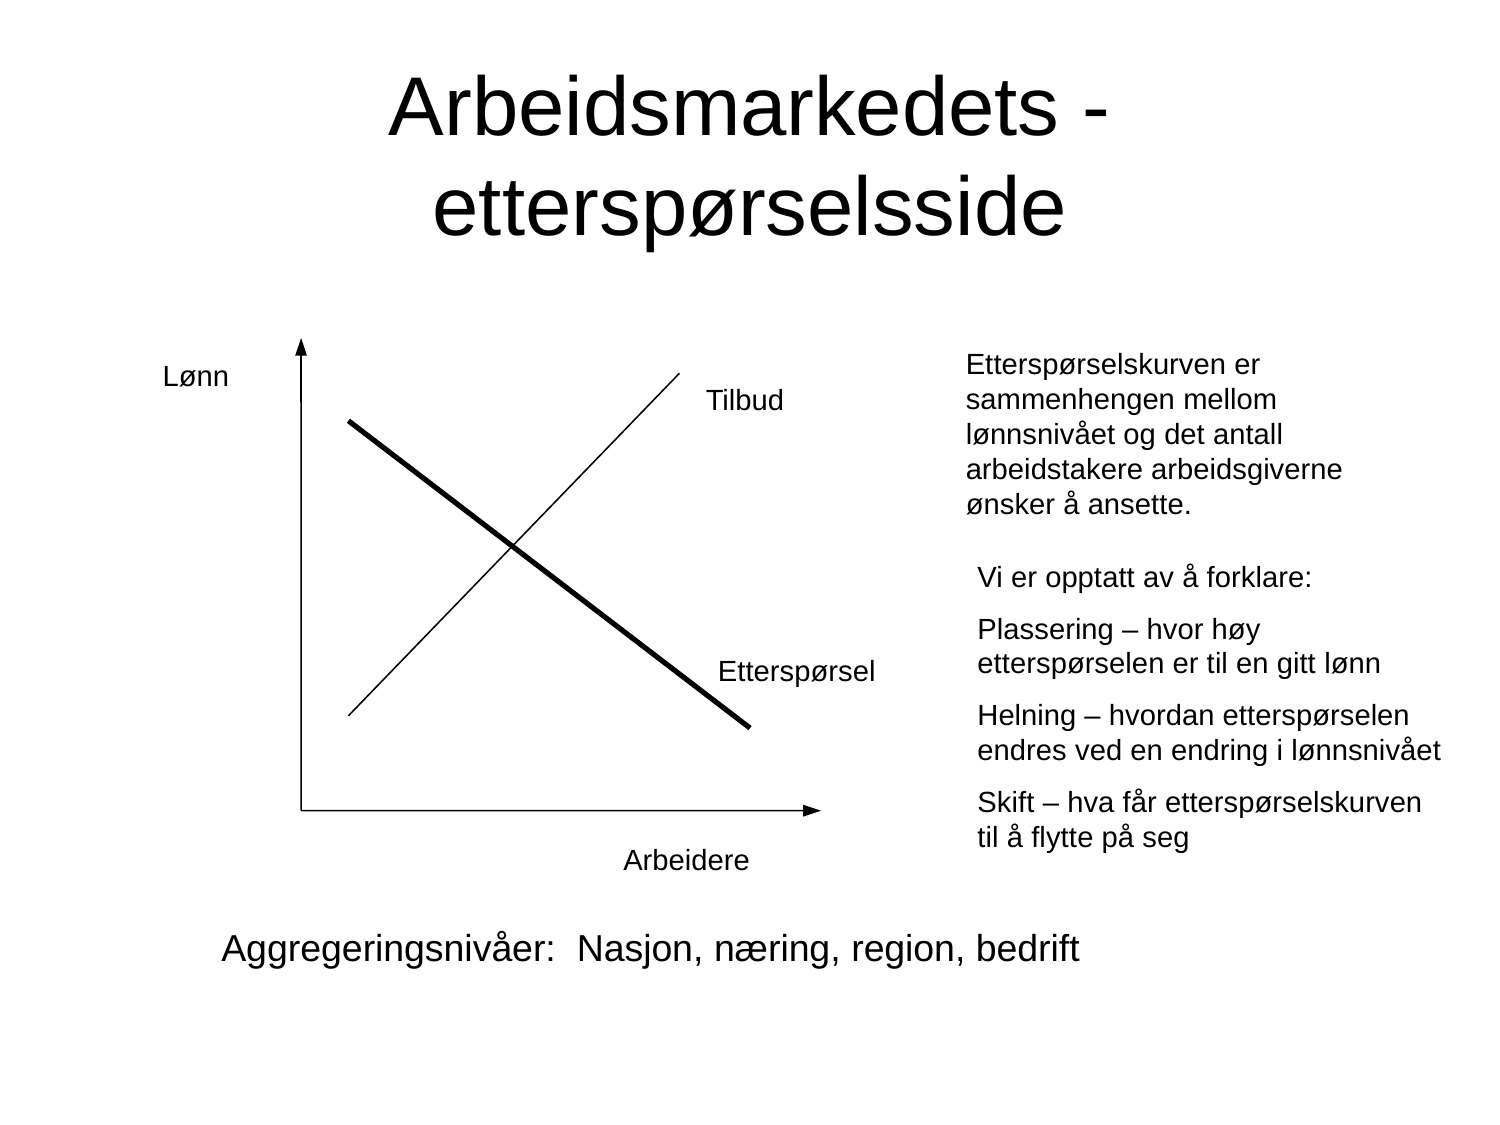

# Arbeidsmarkedets - etterspørselsside
Etterspørselskurven er sammenhengen mellom lønnsnivået og det antall arbeidstakere arbeidsgiverne ønsker å ansette.
Lønn
Tilbud
Vi er opptatt av å forklare:
Plassering – hvor høy etterspørselen er til en gitt lønn
Helning – hvordan etterspørselen endres ved en endring i lønnsnivået
Skift – hva får etterspørselskurven til å flytte på seg
Etterspørsel
Arbeidere
Aggregeringsnivåer: Nasjon, næring, region, bedrift